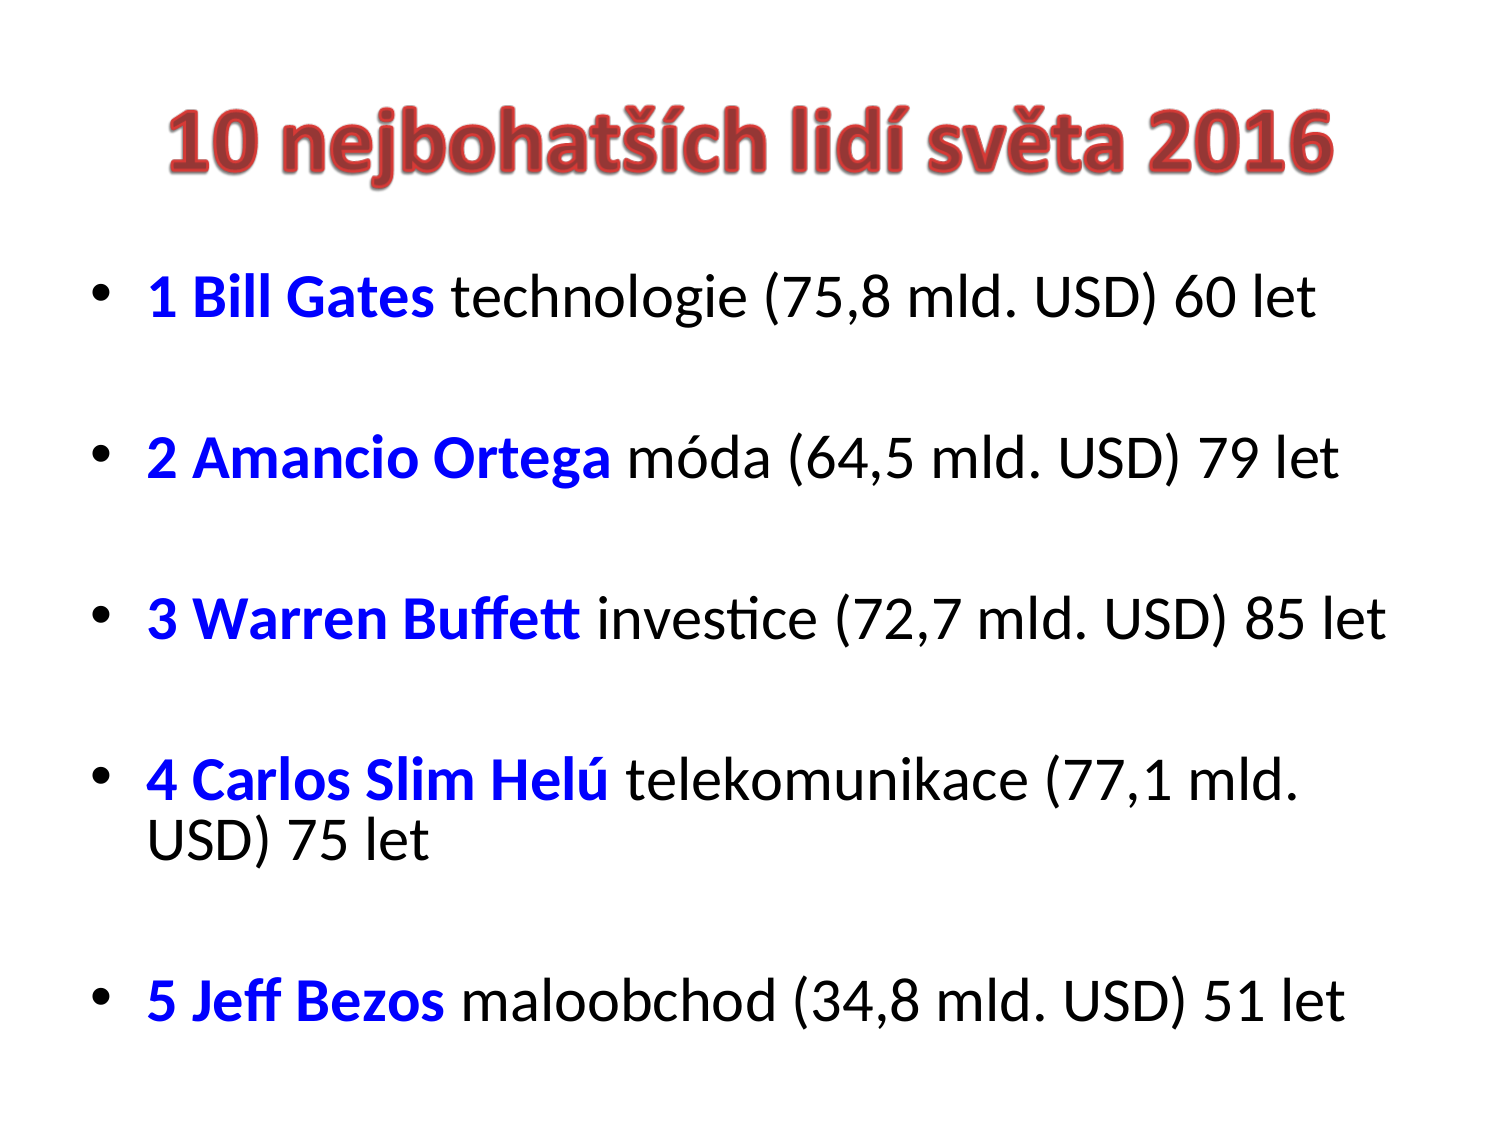

# 1 Bill Gates technologie (75,8 mld. USD) 60 let
2 Amancio Ortega móda (64,5 mld. USD) 79 let
3 Warren Buffett investice (72,7 mld. USD) 85 let
4 Carlos Slim Helú telekomunikace (77,1 mld. USD) 75 let
5 Jeff Bezos maloobchod (34,8 mld. USD) 51 let